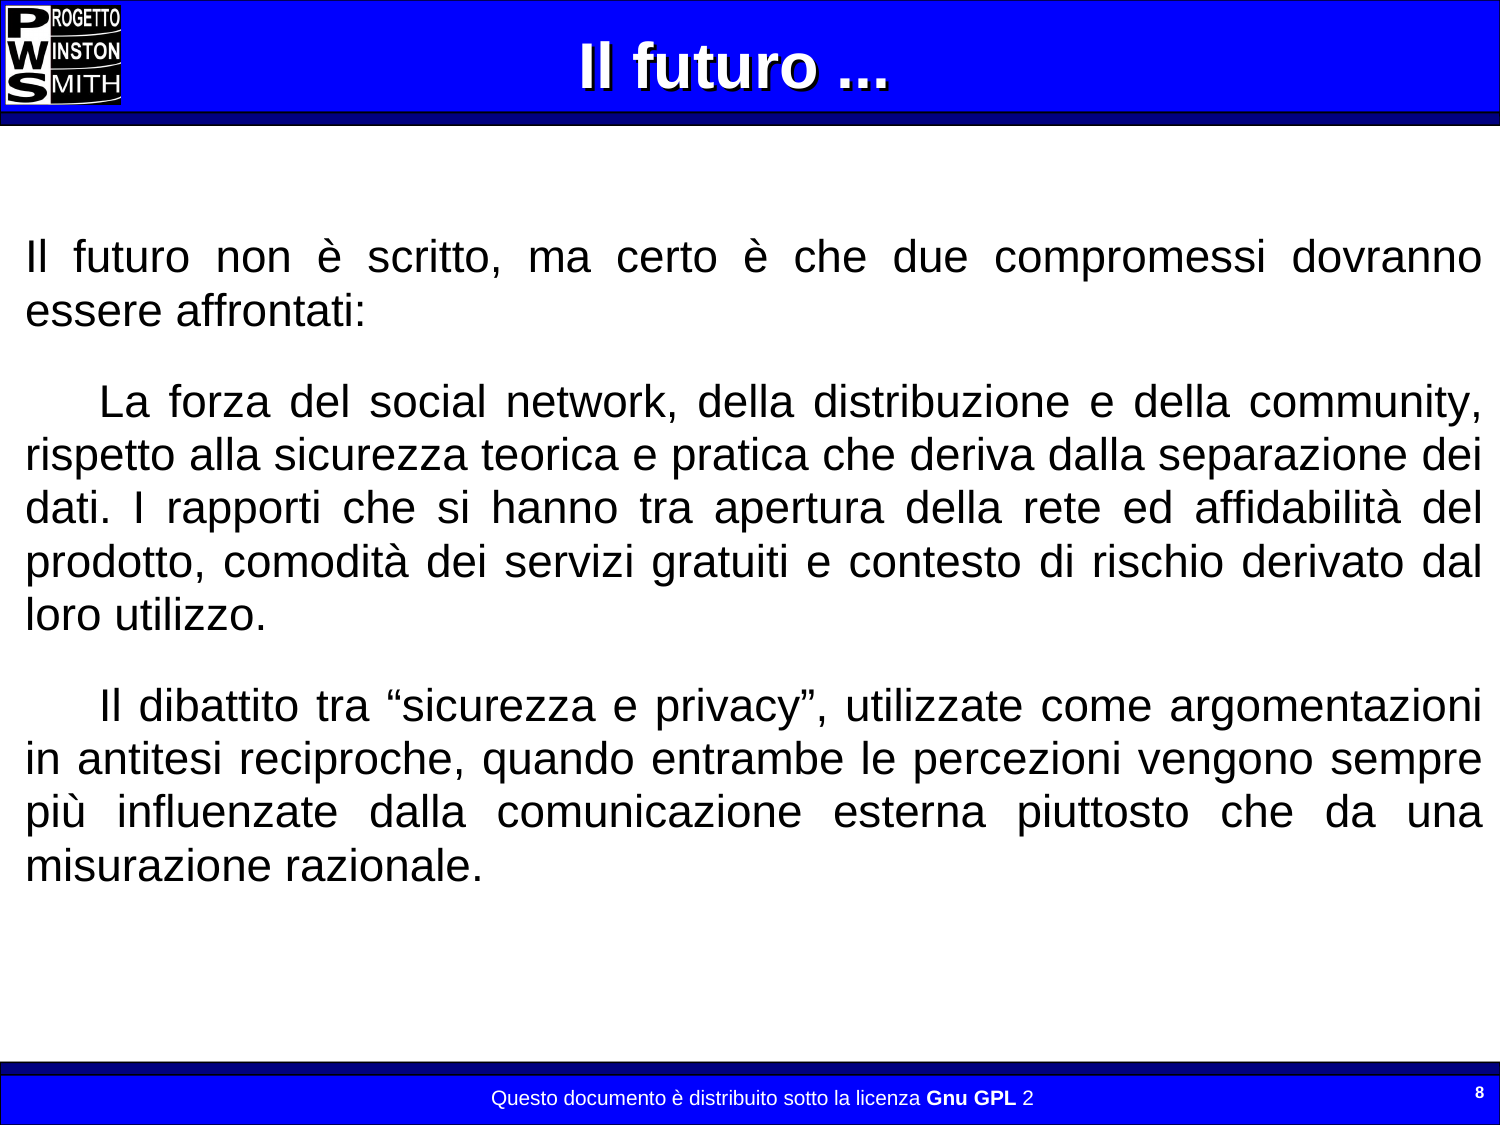

Il futuro ...
Il futuro non è scritto, ma certo è che due compromessi dovranno essere affrontati:
	La forza del social network, della distribuzione e della community, rispetto alla sicurezza teorica e pratica che deriva dalla separazione dei dati. I rapporti che si hanno tra apertura della rete ed affidabilità del prodotto, comodità dei servizi gratuiti e contesto di rischio derivato dal loro utilizzo.
	Il dibattito tra “sicurezza e privacy”, utilizzate come argomentazioni in antitesi reciproche, quando entrambe le percezioni vengono sempre più influenzate dalla comunicazione esterna piuttosto che da una misurazione razionale.